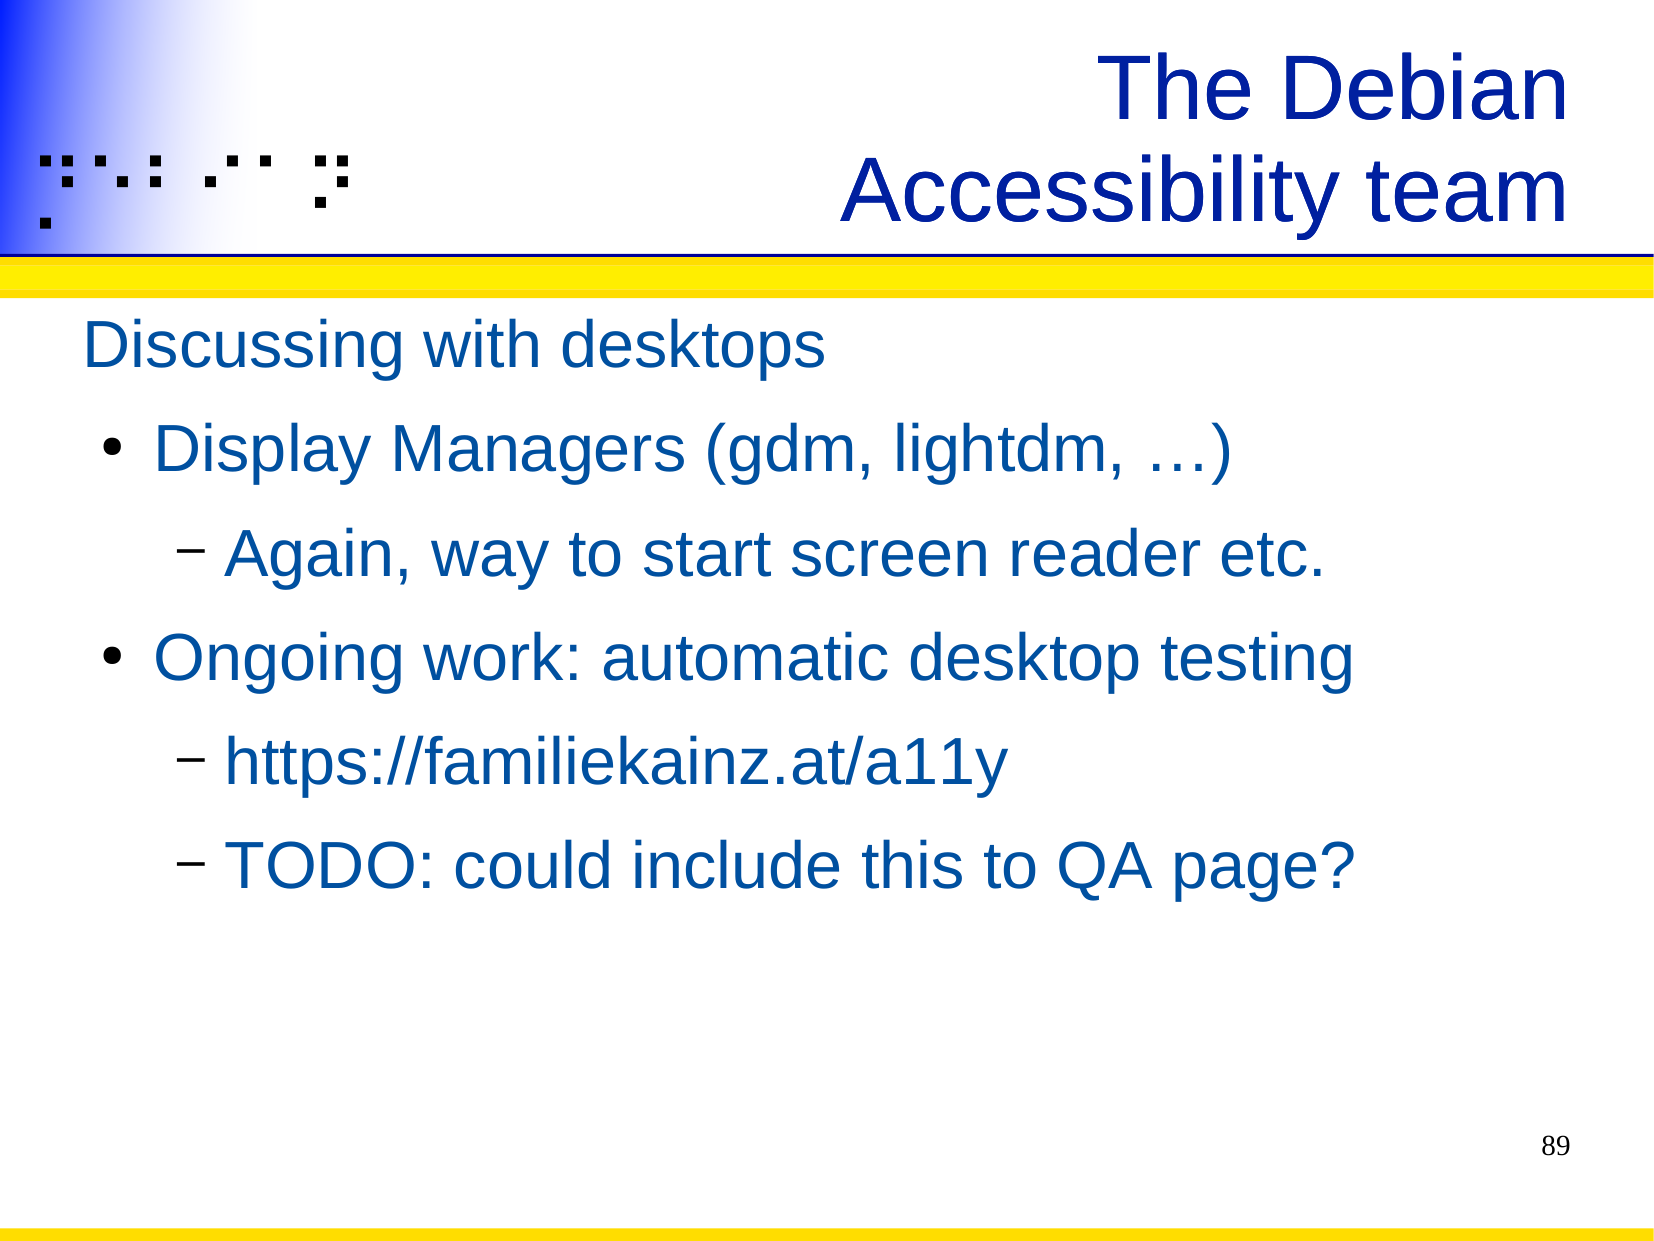

The Debian
Accessibility team
The Debian
Accessibility team
# Discussing with desktops
Display Managers (gdm, lightdm, …)
Again, way to start screen reader etc.
Ongoing work: automatic desktop testing
https://familiekainz.at/a11y
TODO: could include this to QA page?
89